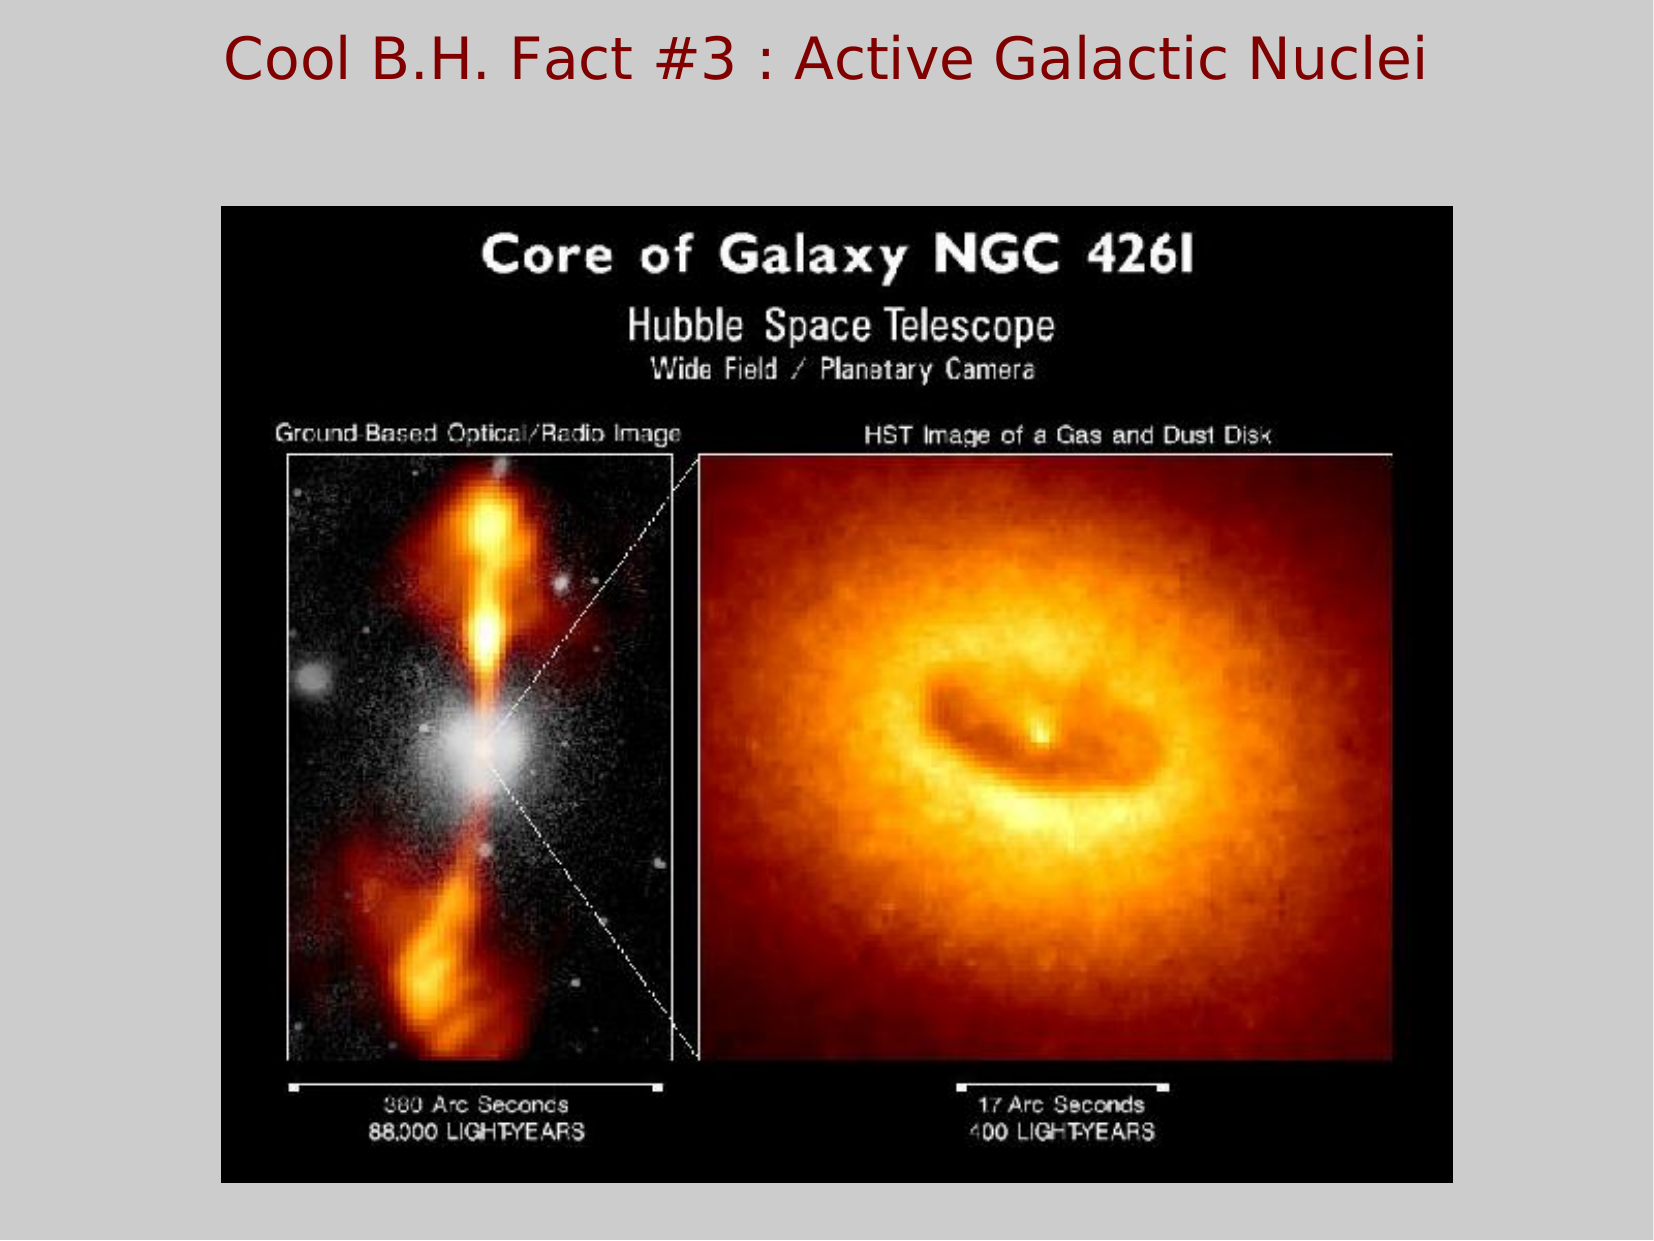

Cool B.H. Fact #3 : Active Galactic Nuclei